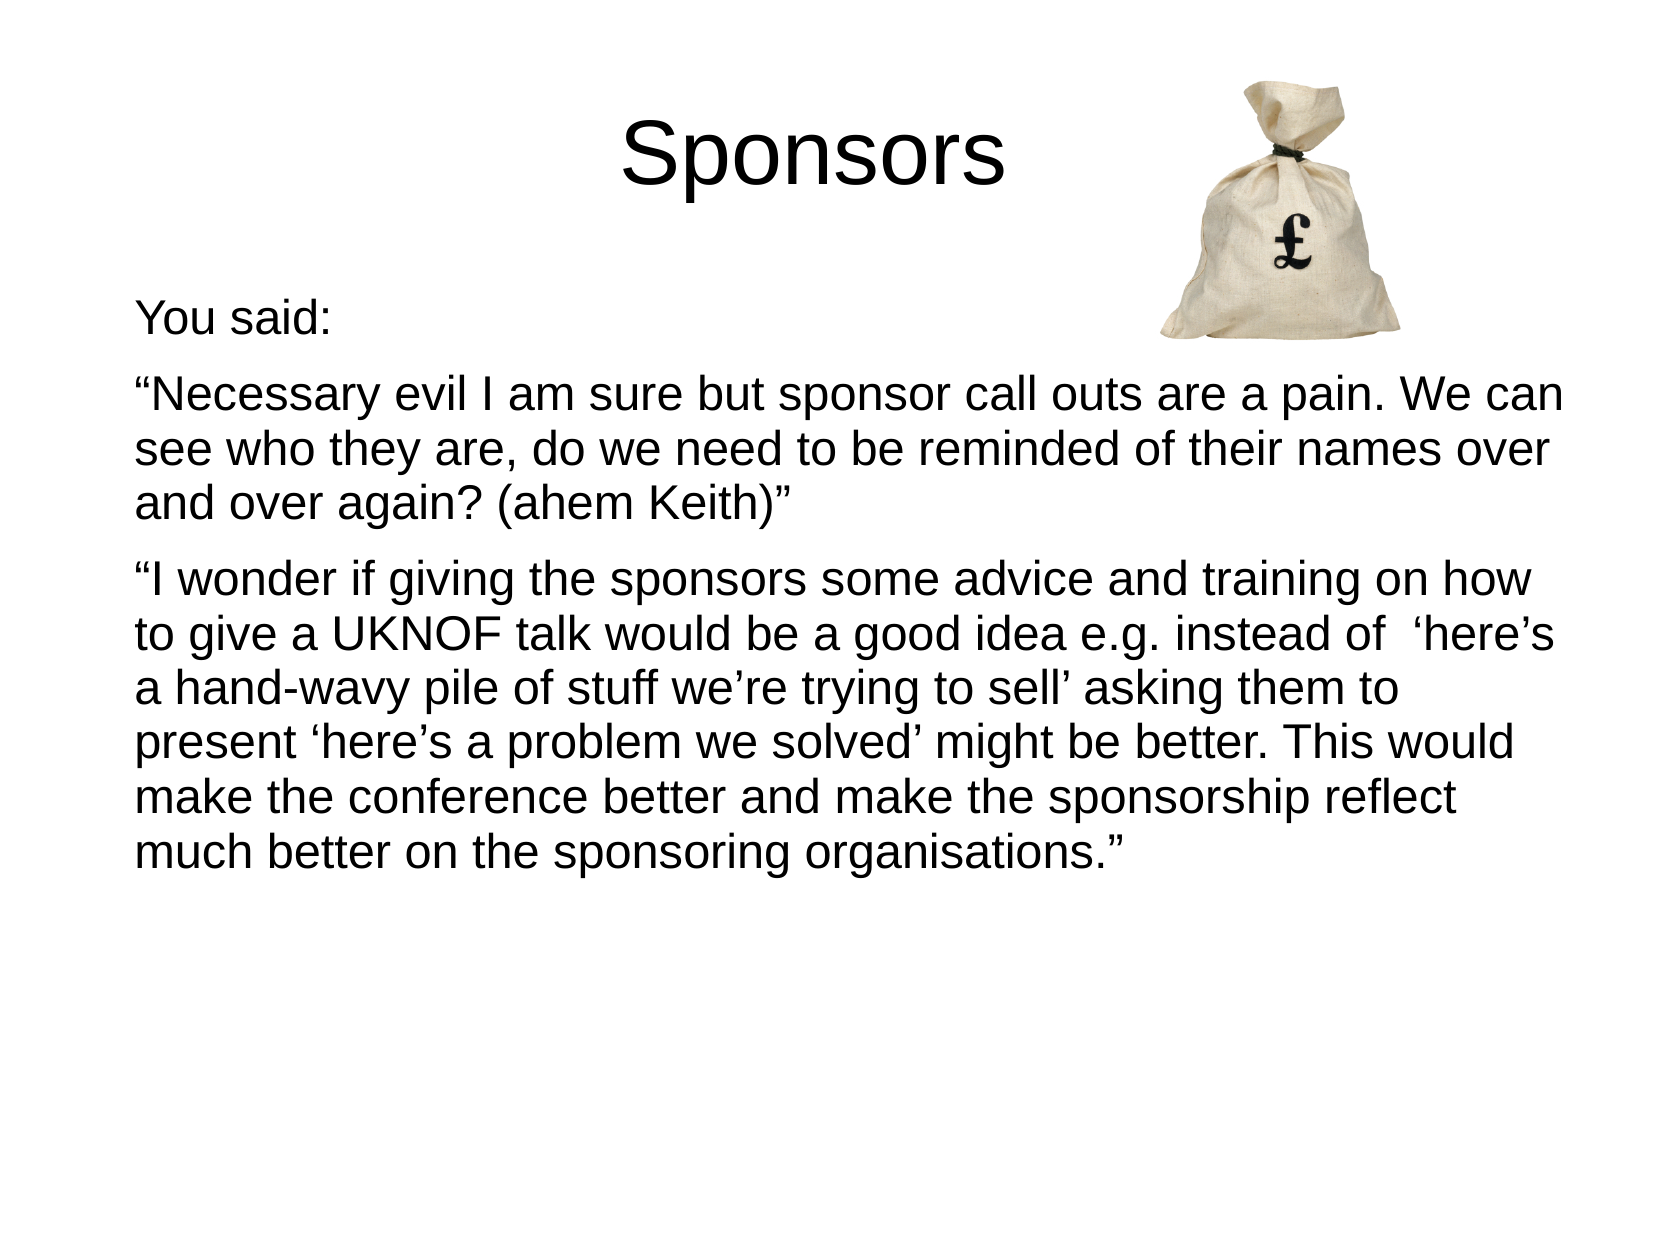

# Sponsors
You said:
“Necessary evil I am sure but sponsor call outs are a pain. We can see who they are, do we need to be reminded of their names over and over again? (ahem Keith)”
“I wonder if giving the sponsors some advice and training on how to give a UKNOF talk would be a good idea e.g. instead of ‘here’s a hand-wavy pile of stuff we’re trying to sell’ asking them to present ‘here’s a problem we solved’ might be better. This would make the conference better and make the sponsorship reflect much better on the sponsoring organisations.”